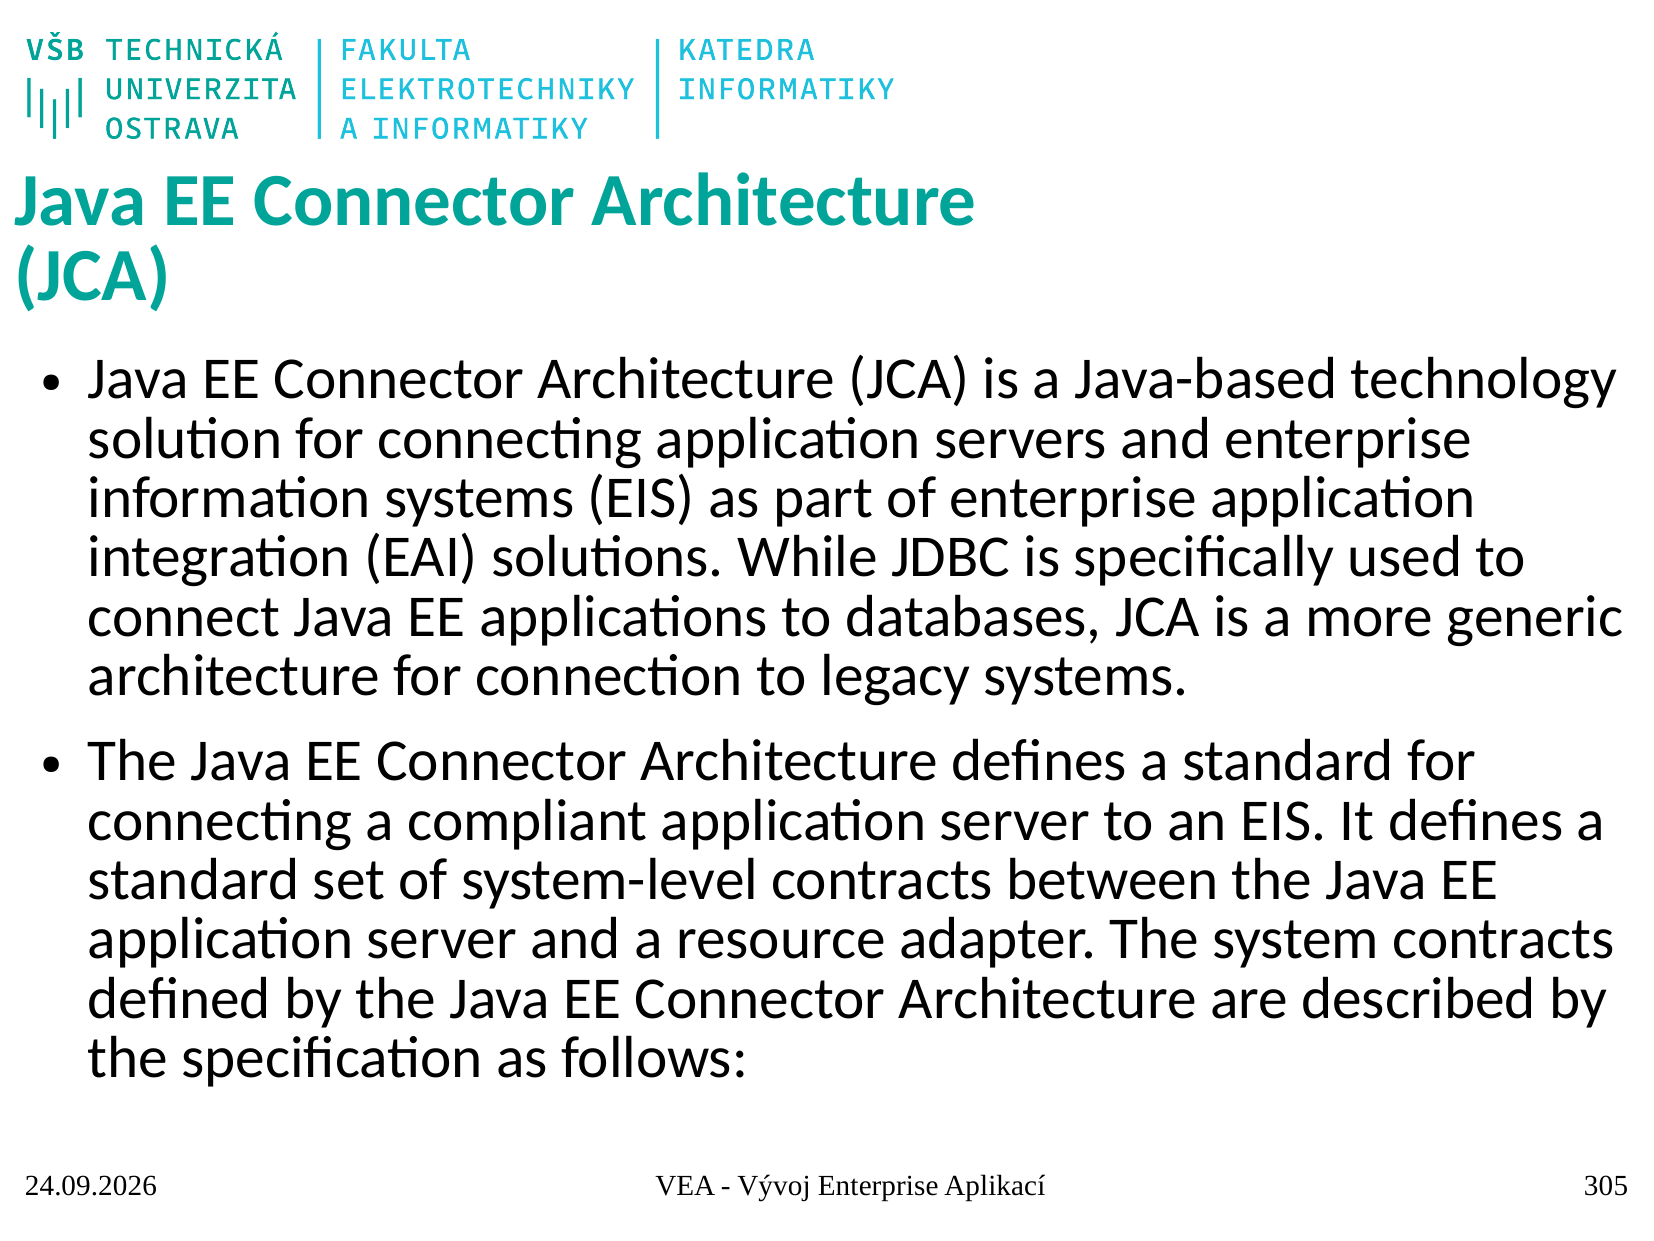

Java EE Connector Architecture
(JCA)
# Java EE Connector Architecture (JCA) is a Java-based technology solution for connecting application servers and enterprise information systems (EIS) as part of enterprise application integration (EAI) solutions. While JDBC is specifically used to connect Java EE applications to databases, JCA is a more generic architecture for connection to legacy systems.
The Java EE Connector Architecture defines a standard for connecting a compliant application server to an EIS. It defines a standard set of system-level contracts between the Java EE application server and a resource adapter. The system contracts defined by the Java EE Connector Architecture are described by the specification as follows:
VEA - Vývoj Enterprise Aplikací
305